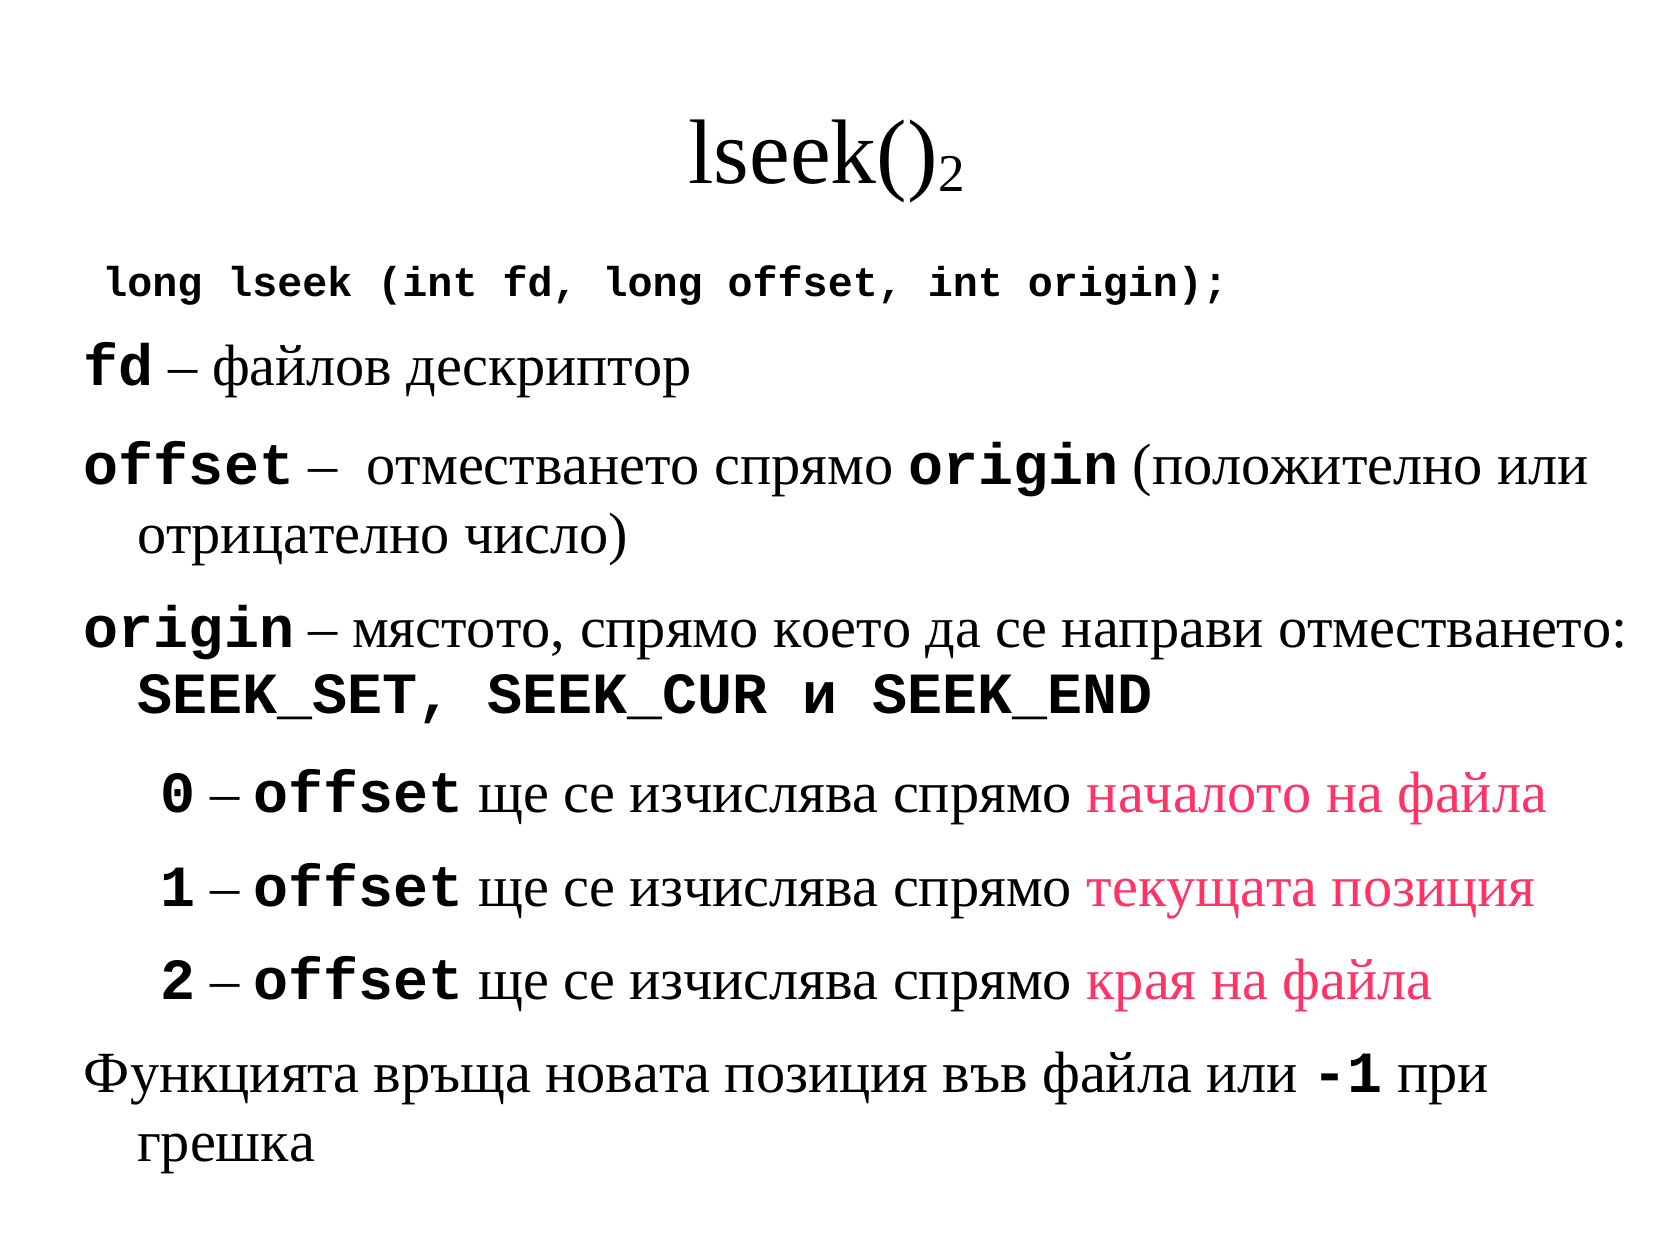

# lseek()2
long lseek (int fd, long offset, int origin);
fd – файлов дескриптор
offset – отместването спрямо origin (положително или отрицателно число)
origin – мястото, спрямо което да се направи отместването: SEEK_SET, SEEK_CUR и SEEK_END
0 – offset ще се изчислява спрямо началото на файла
1 – offset ще се изчислява спрямо текущата позиция
2 – offset ще се изчислява спрямо края на файла
Функцията връща новата позиция във файла или -1 при грешка